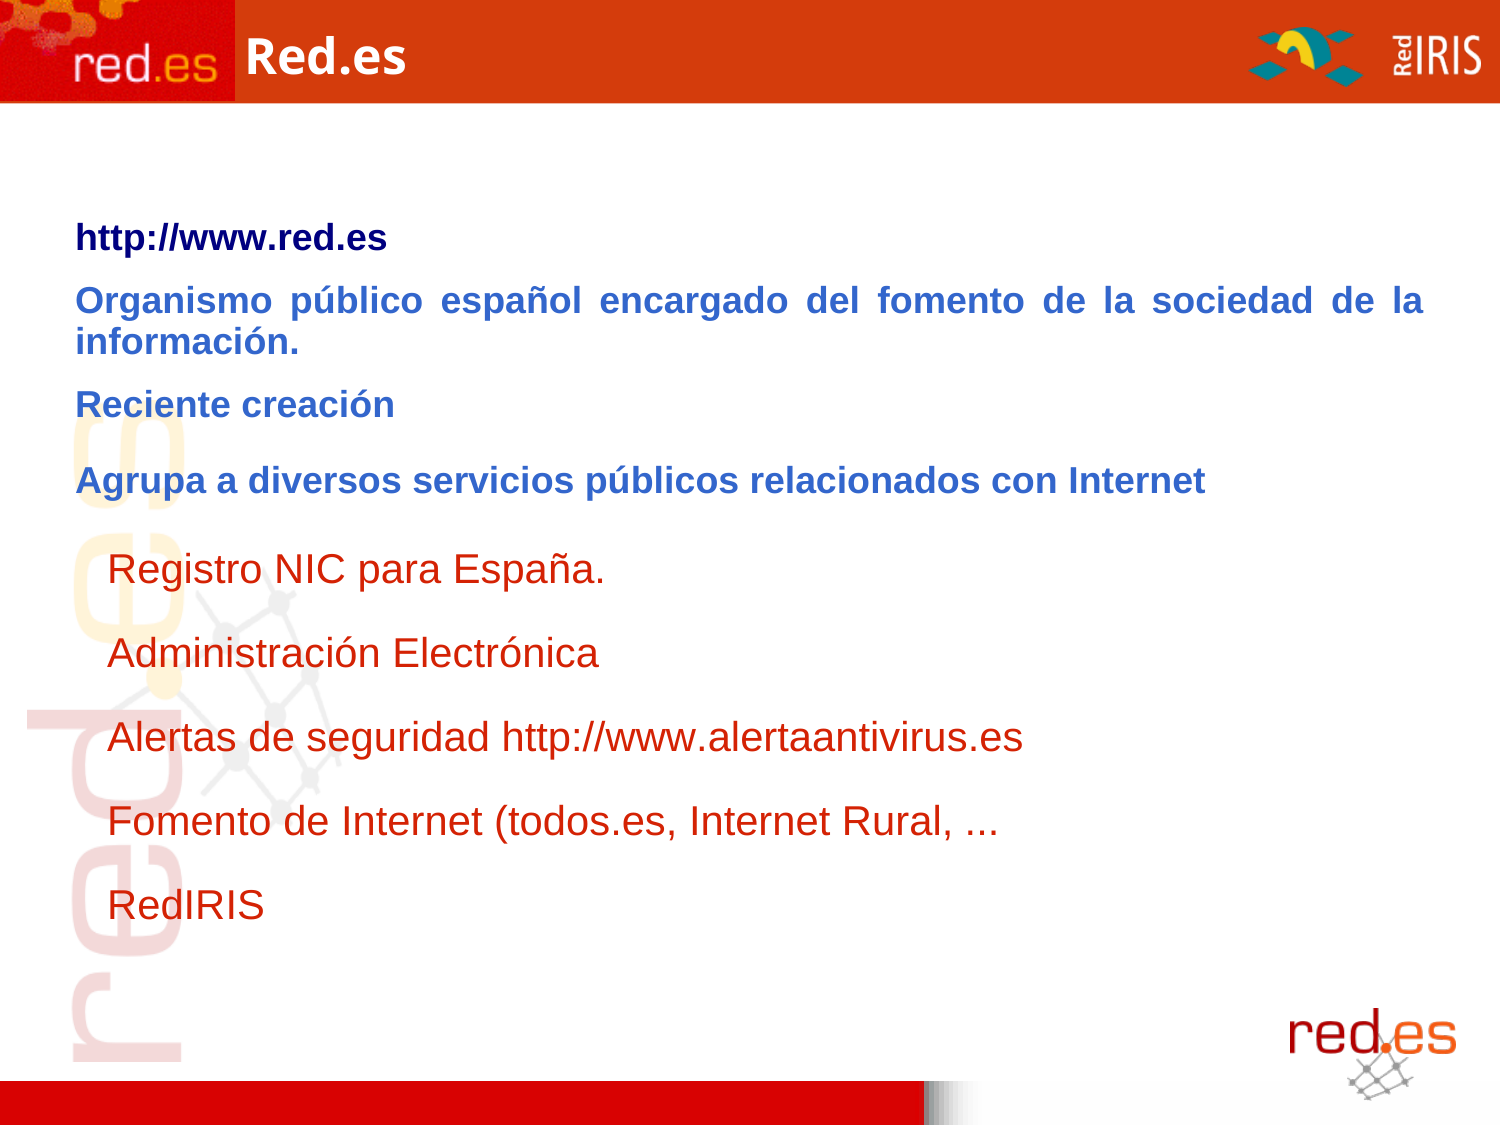

# Red.es
http://www.red.es
Organismo público español encargado del fomento de la sociedad de la información.
Reciente creación
Agrupa a diversos servicios públicos relacionados con Internet
Registro NIC para España.
Administración Electrónica
Alertas de seguridad http://www.alertaantivirus.es
Fomento de Internet (todos.es, Internet Rural, ...
RedIRIS